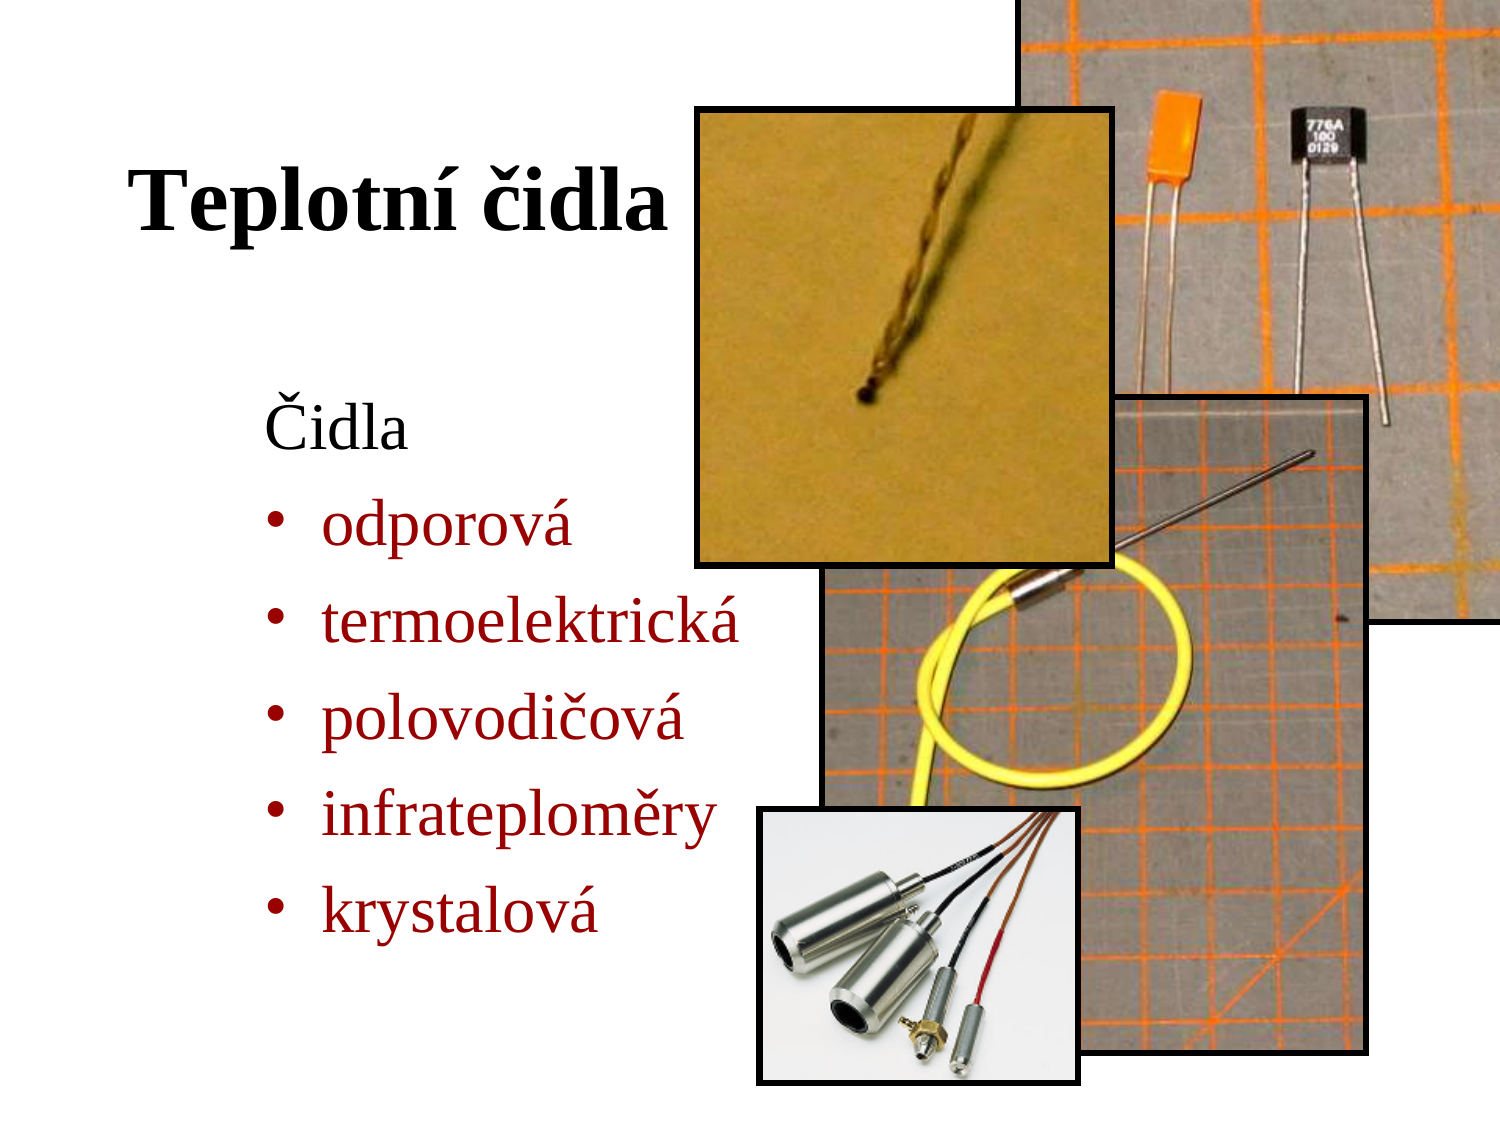

Teplotní čidla
Čidla
odporová
termoelektrická
polovodičová
infrateploměry
krystalová